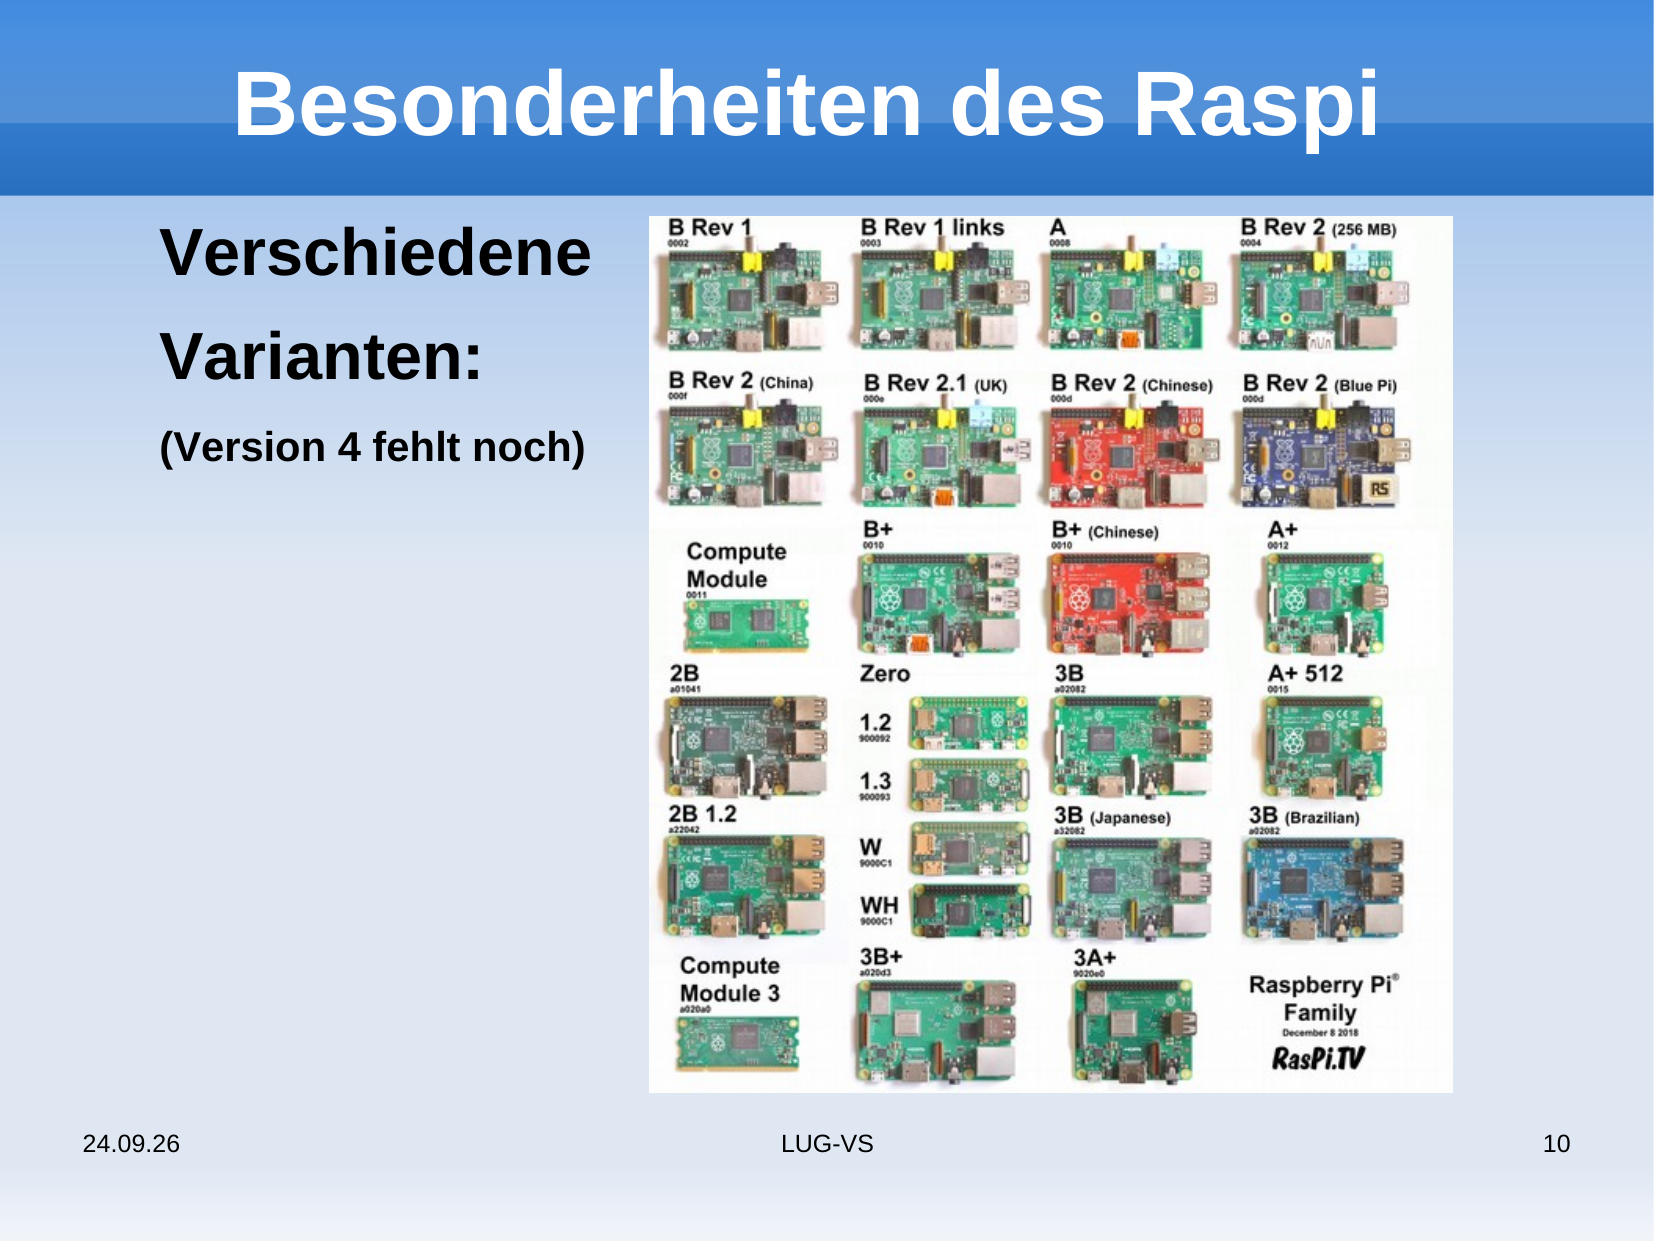

# Besonderheiten des Raspi
Verschiedene
Varianten:
(Version 4 fehlt noch)
LUG-VS
10